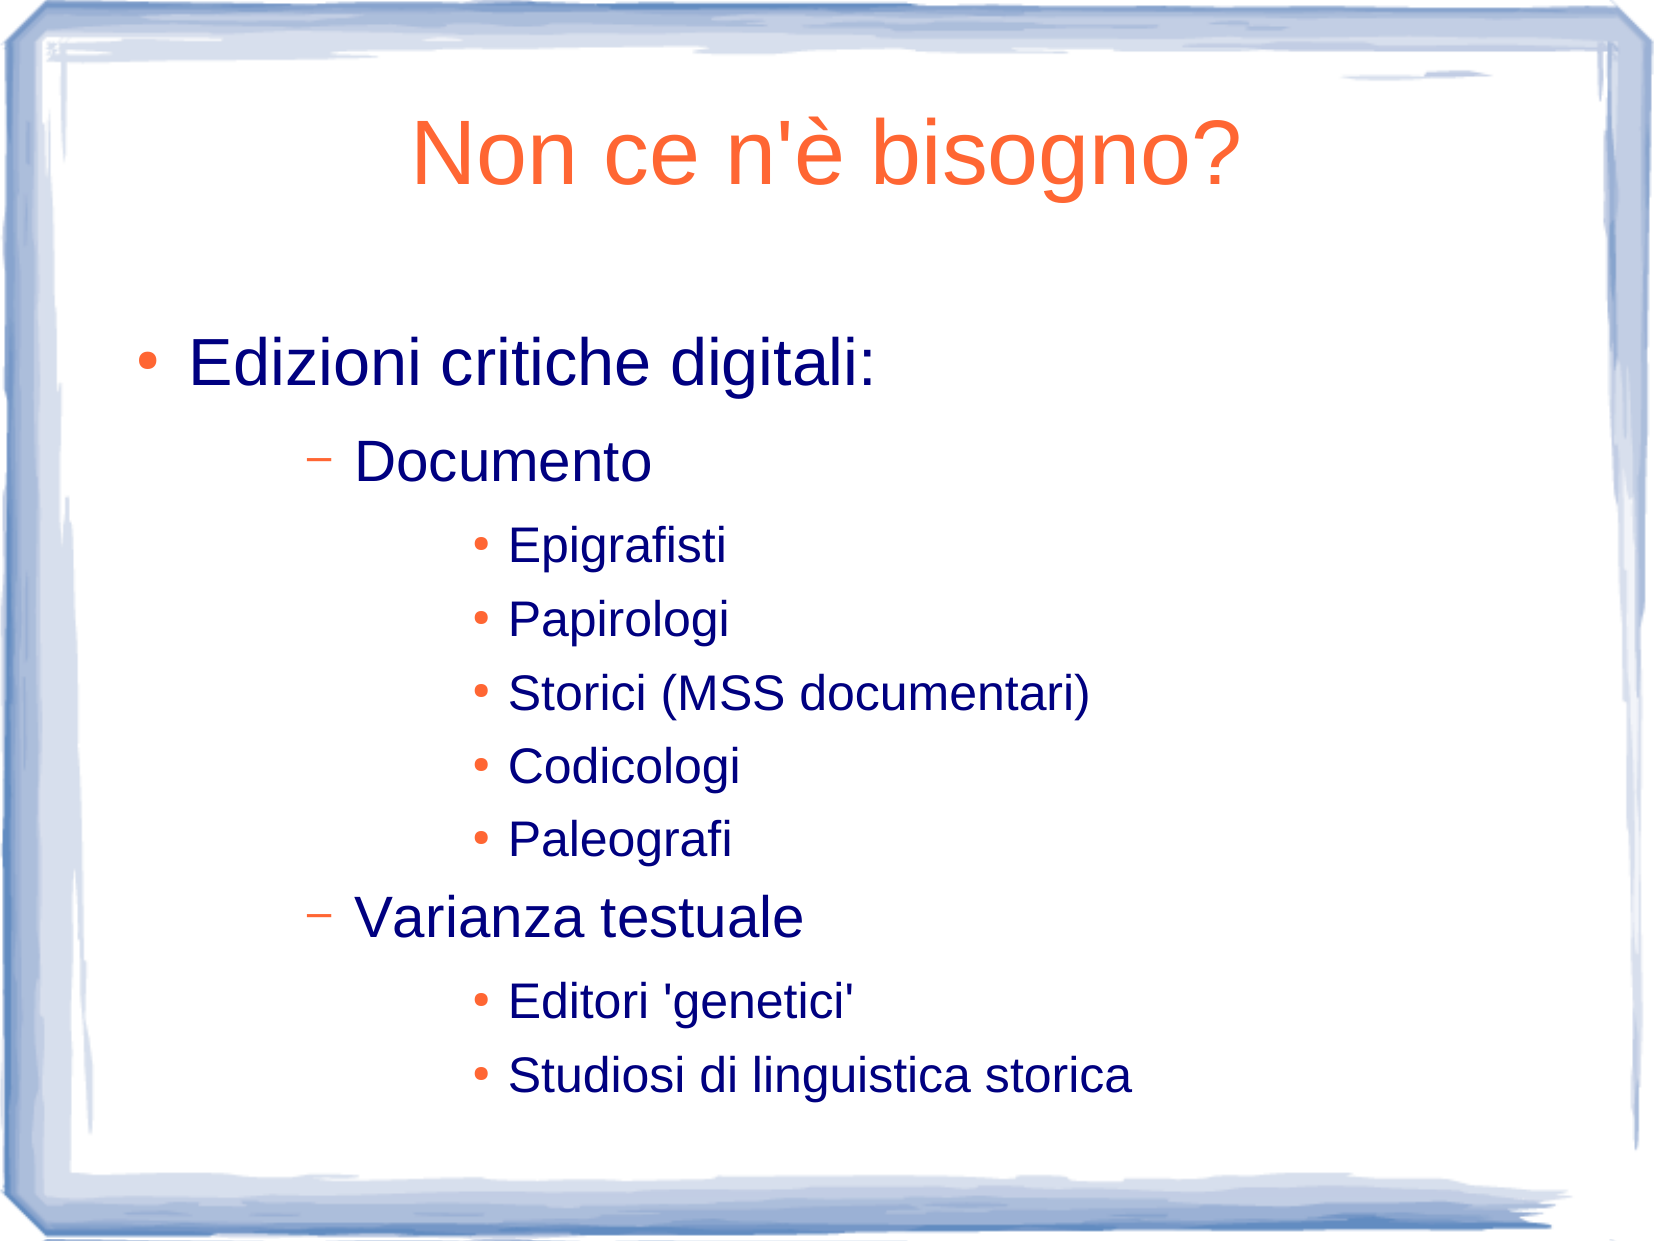

# Non ce n'è bisogno?
Edizioni critiche digitali:
Documento
Epigrafisti
Papirologi
Storici (MSS documentari)
Codicologi
Paleografi
Varianza testuale
Editori 'genetici'
Studiosi di linguistica storica